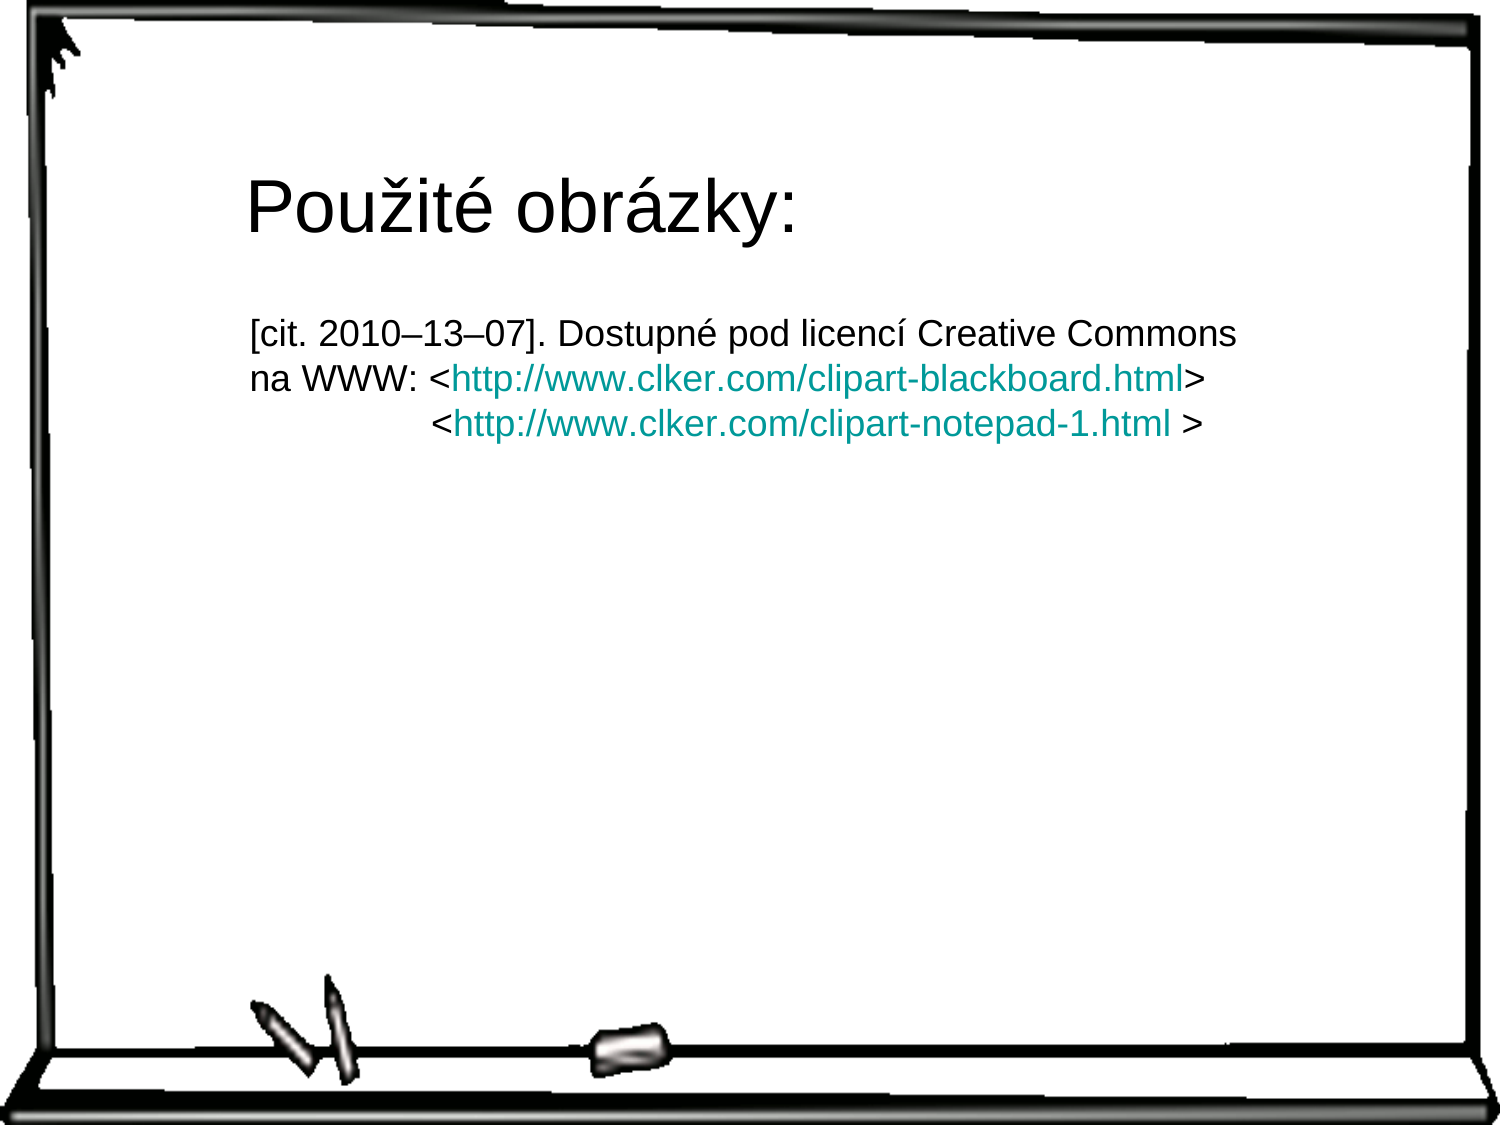

Použité obrázky:
[cit. 2010–13–07]. Dostupné pod licencí Creative Commons
na WWW: <http://www.clker.com/clipart-blackboard.html>
	 <http://www.clker.com/clipart-notepad-1.html >